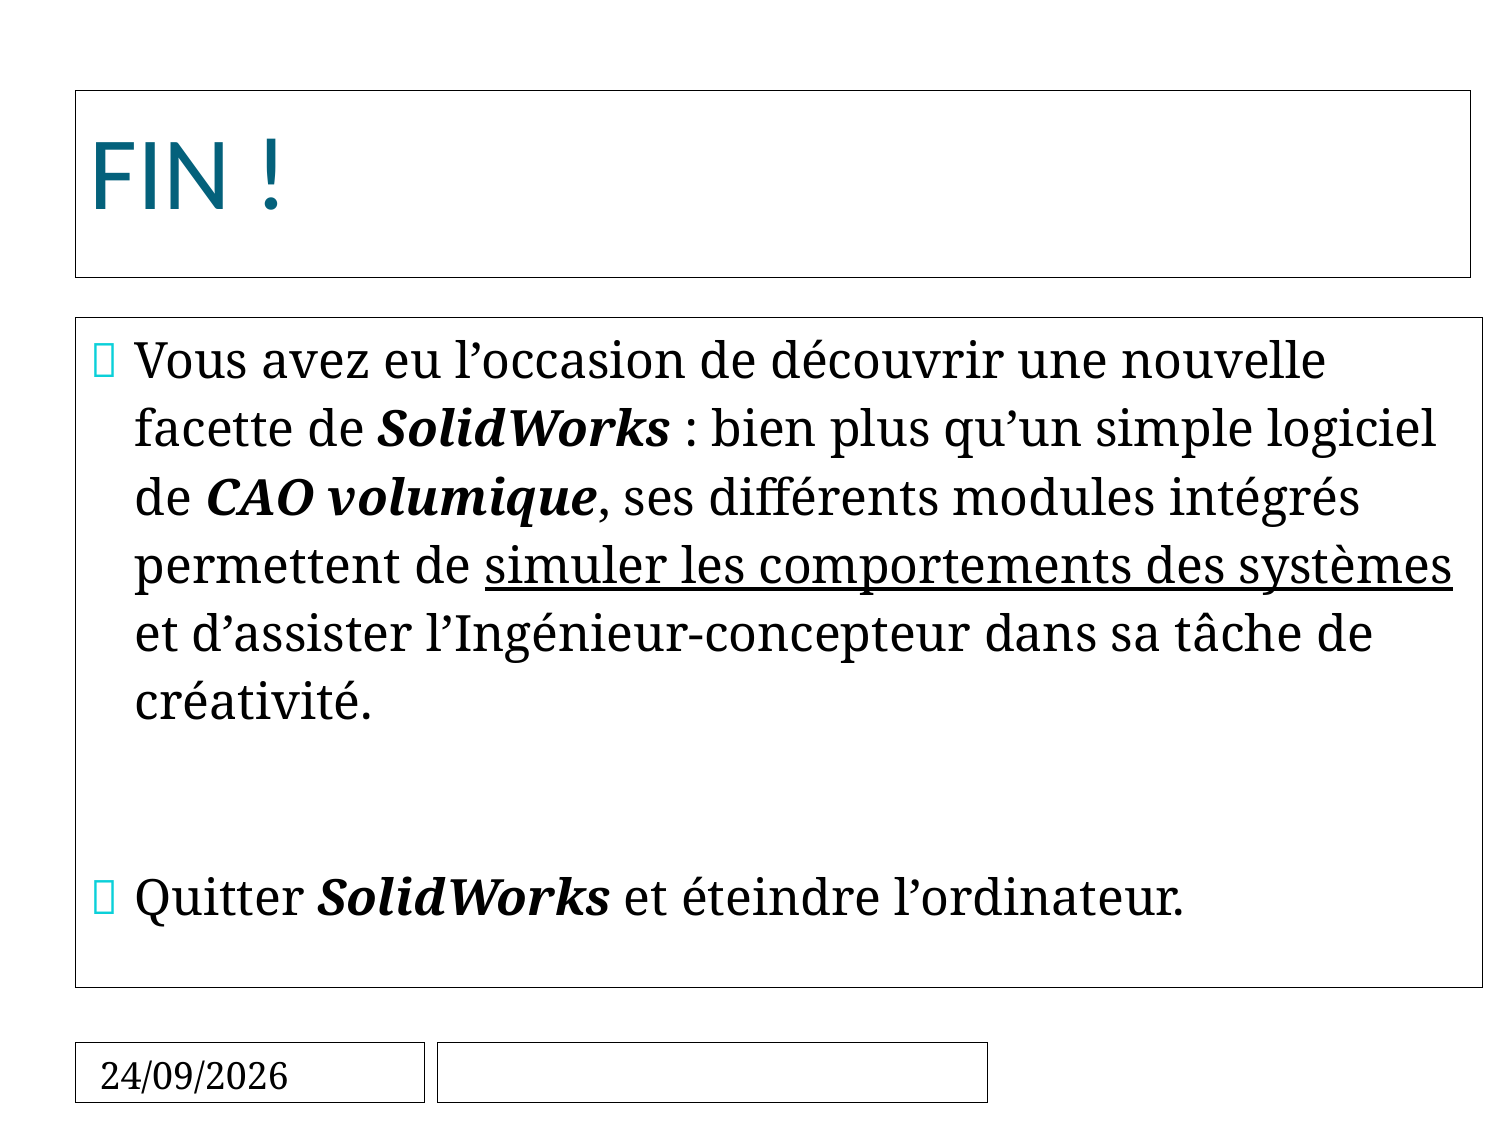

# FIN !
Vous avez eu l’occasion de découvrir une nouvelle facette de SolidWorks : bien plus qu’un simple logiciel de CAO volumique, ses différents modules intégrés permettent de simuler les comportements des systèmes et d’assister l’Ingénieur-concepteur dans sa tâche de créativité.
Quitter SolidWorks et éteindre l’ordinateur.